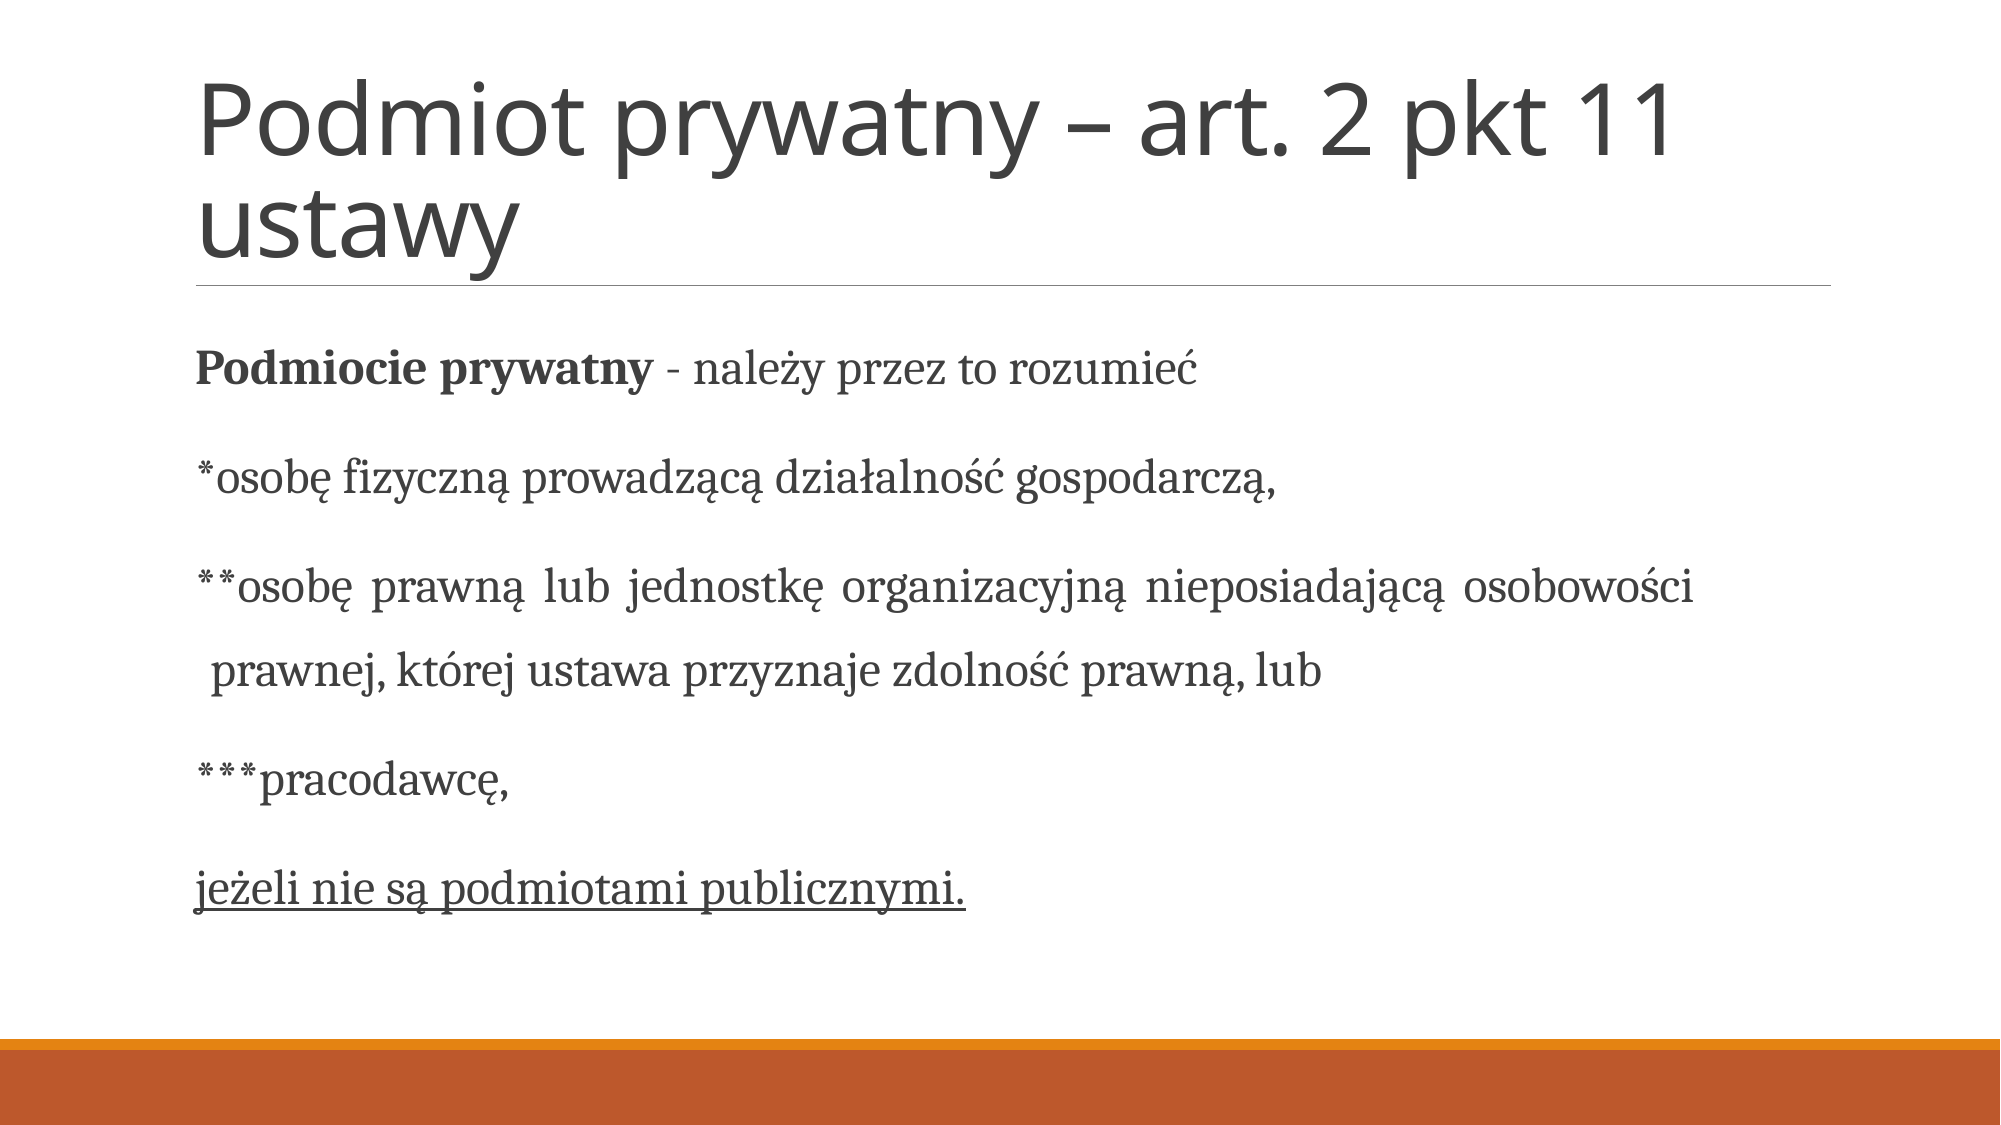

# Podmiot prywatny – art. 2 pkt 11 ustawy
Podmiocie prywatny - należy przez to rozumieć
*osobę fizyczną prowadzącą działalność gospodarczą,
**osobę prawną lub jednostkę organizacyjną nieposiadającą osobowości prawnej, której ustawa przyznaje zdolność prawną, lub
***pracodawcę,
jeżeli nie są podmiotami publicznymi.